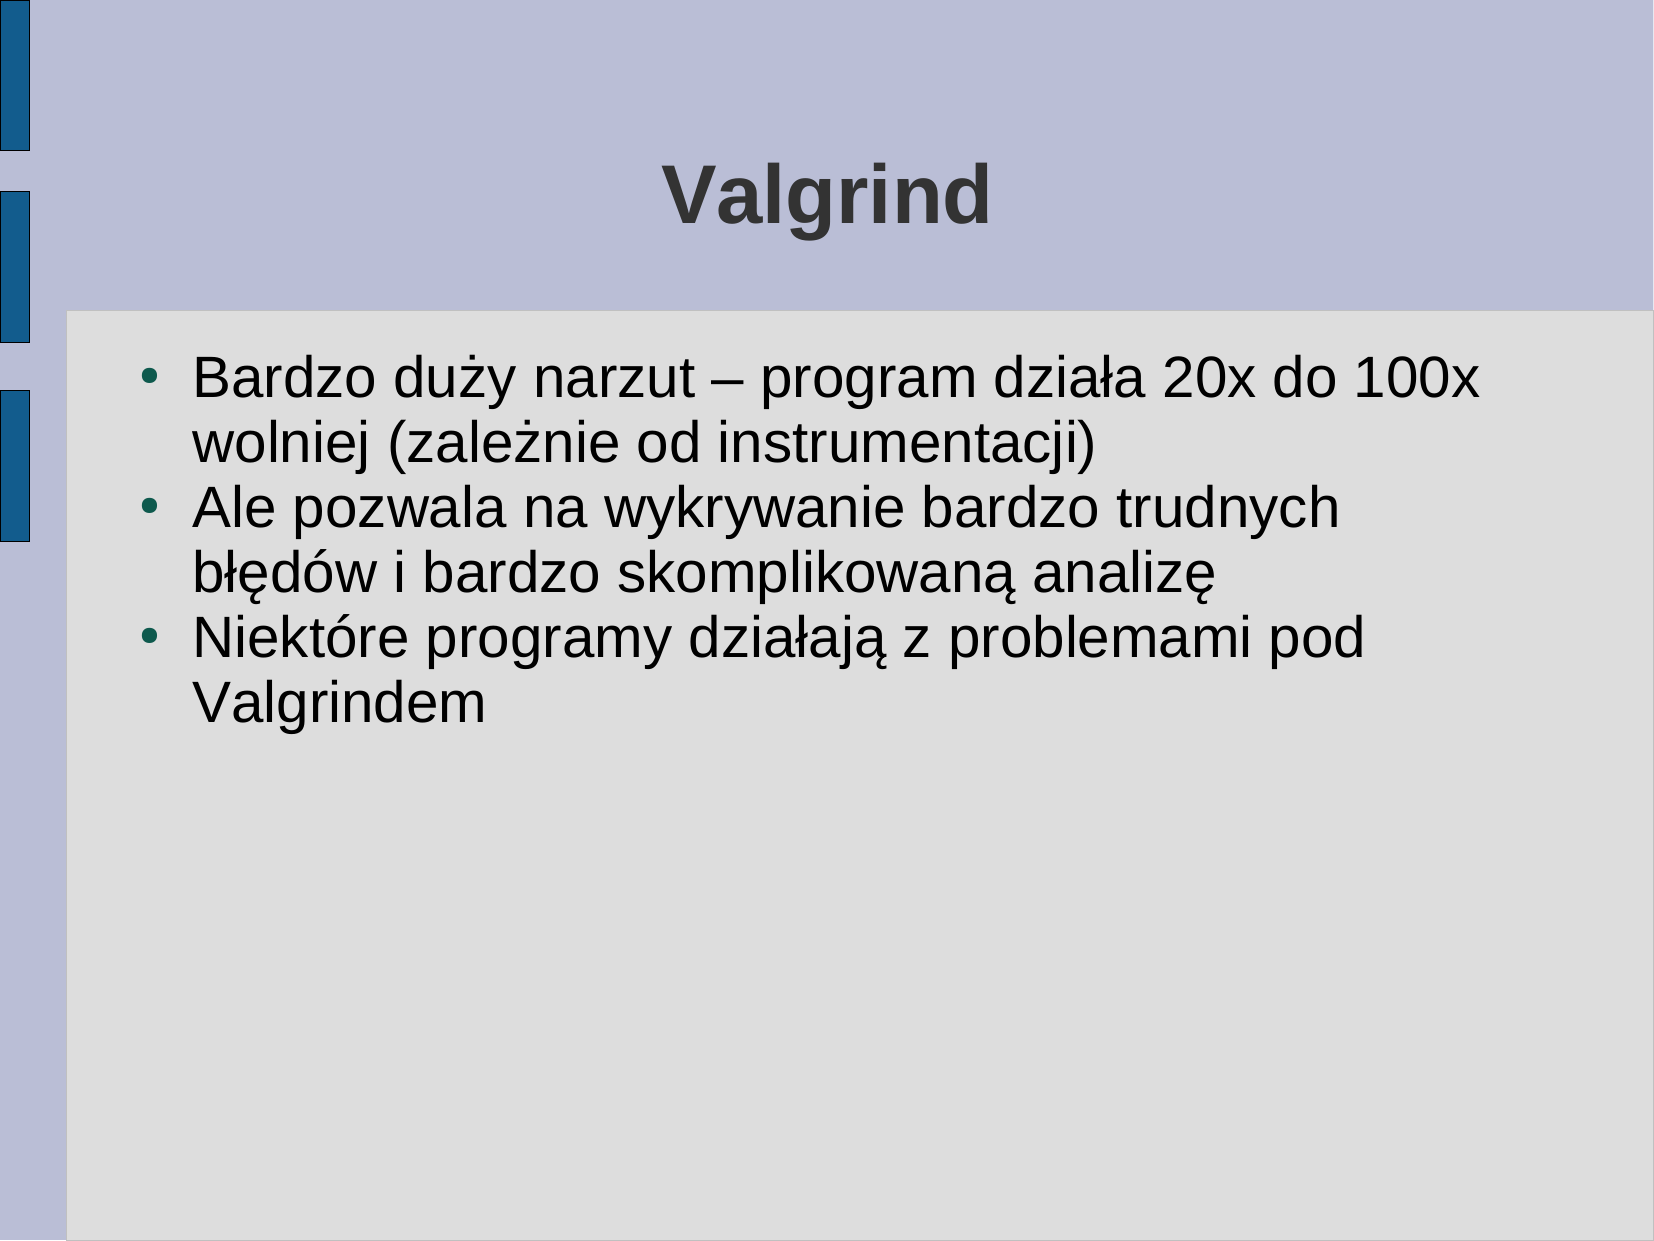

# Valgrind
Bardzo duży narzut – program działa 20x do 100x wolniej (zależnie od instrumentacji)
Ale pozwala na wykrywanie bardzo trudnych błędów i bardzo skomplikowaną analizę
Niektóre programy działają z problemami pod Valgrindem